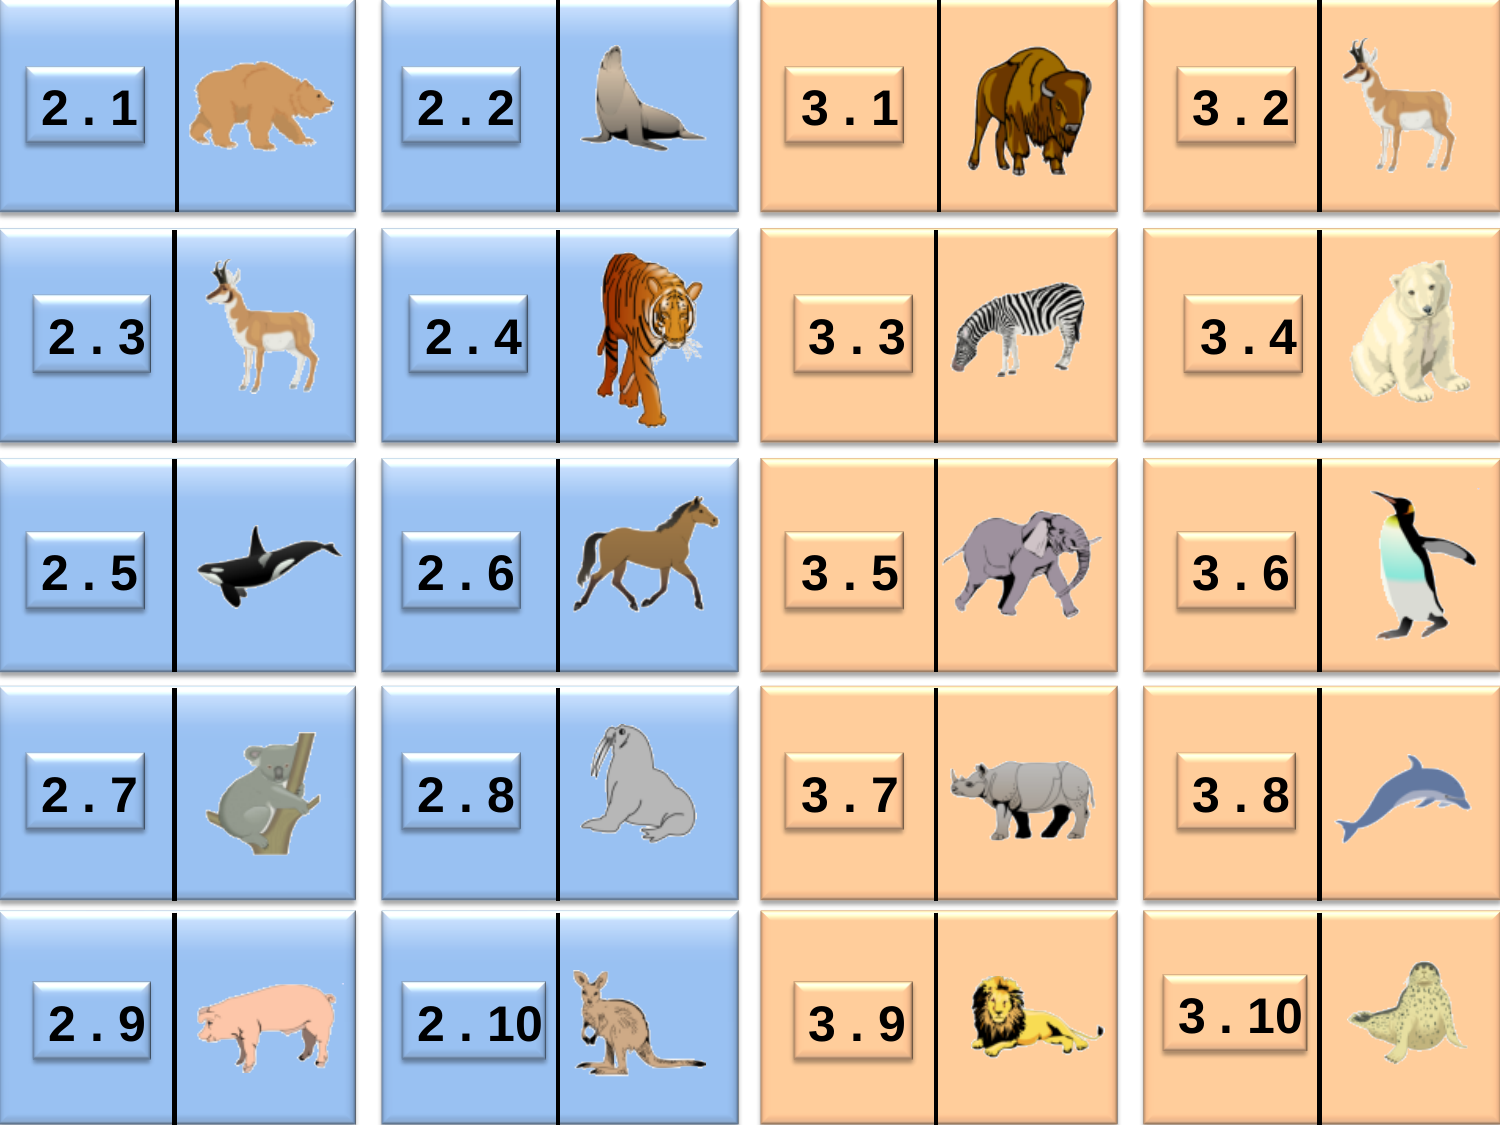

2 . 1
2 . 2
3 . 1
3 . 2
2 . 3
2 . 4
3 . 3
3 . 4
2 . 5
2 . 6
3 . 5
3 . 6
2 . 7
2 . 8
3 . 7
3 . 8
3 . 10
2 . 9
2 . 10
3 . 9